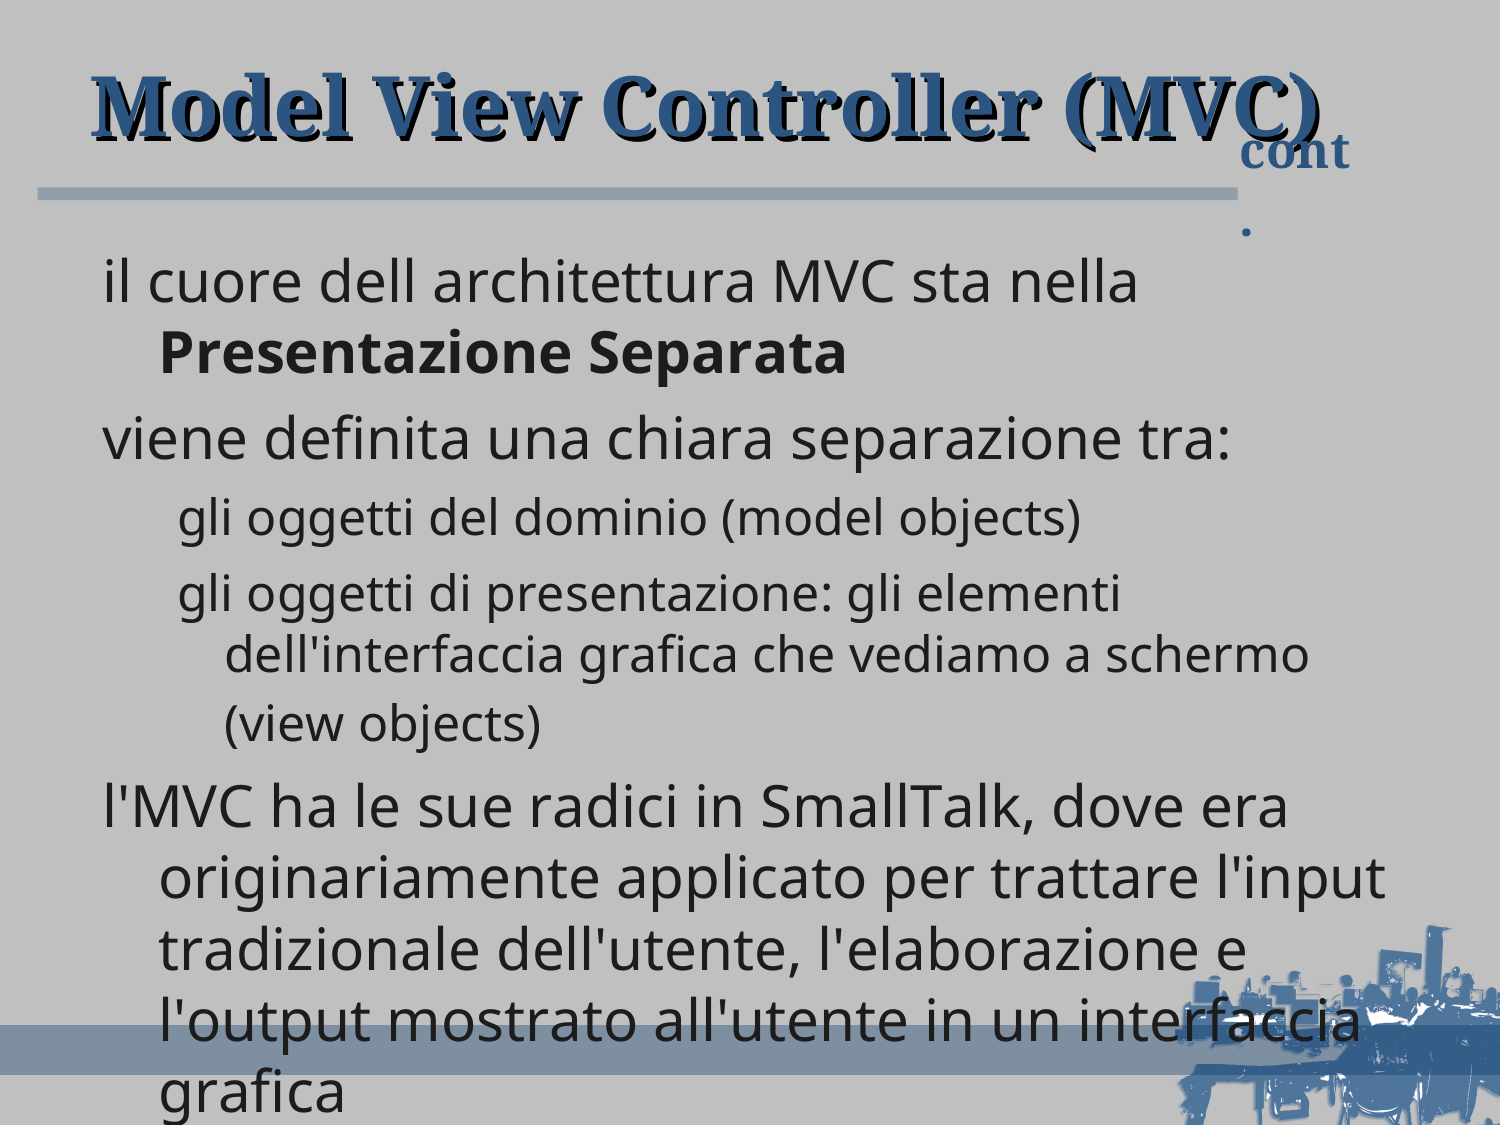

# Model View Controller (MVC)
cont.
il cuore dell architettura MVC sta nella Presentazione Separata
viene definita una chiara separazione tra:
gli oggetti del dominio (model objects)
gli oggetti di presentazione: gli elementi dell'interfaccia grafica che vediamo a schermo (view objects)
l'MVC ha le sue radici in SmallTalk, dove era originariamente applicato per trattare l'input tradizionale dell'utente, l'elaborazione e l'output mostrato all'utente in un interfaccia grafica